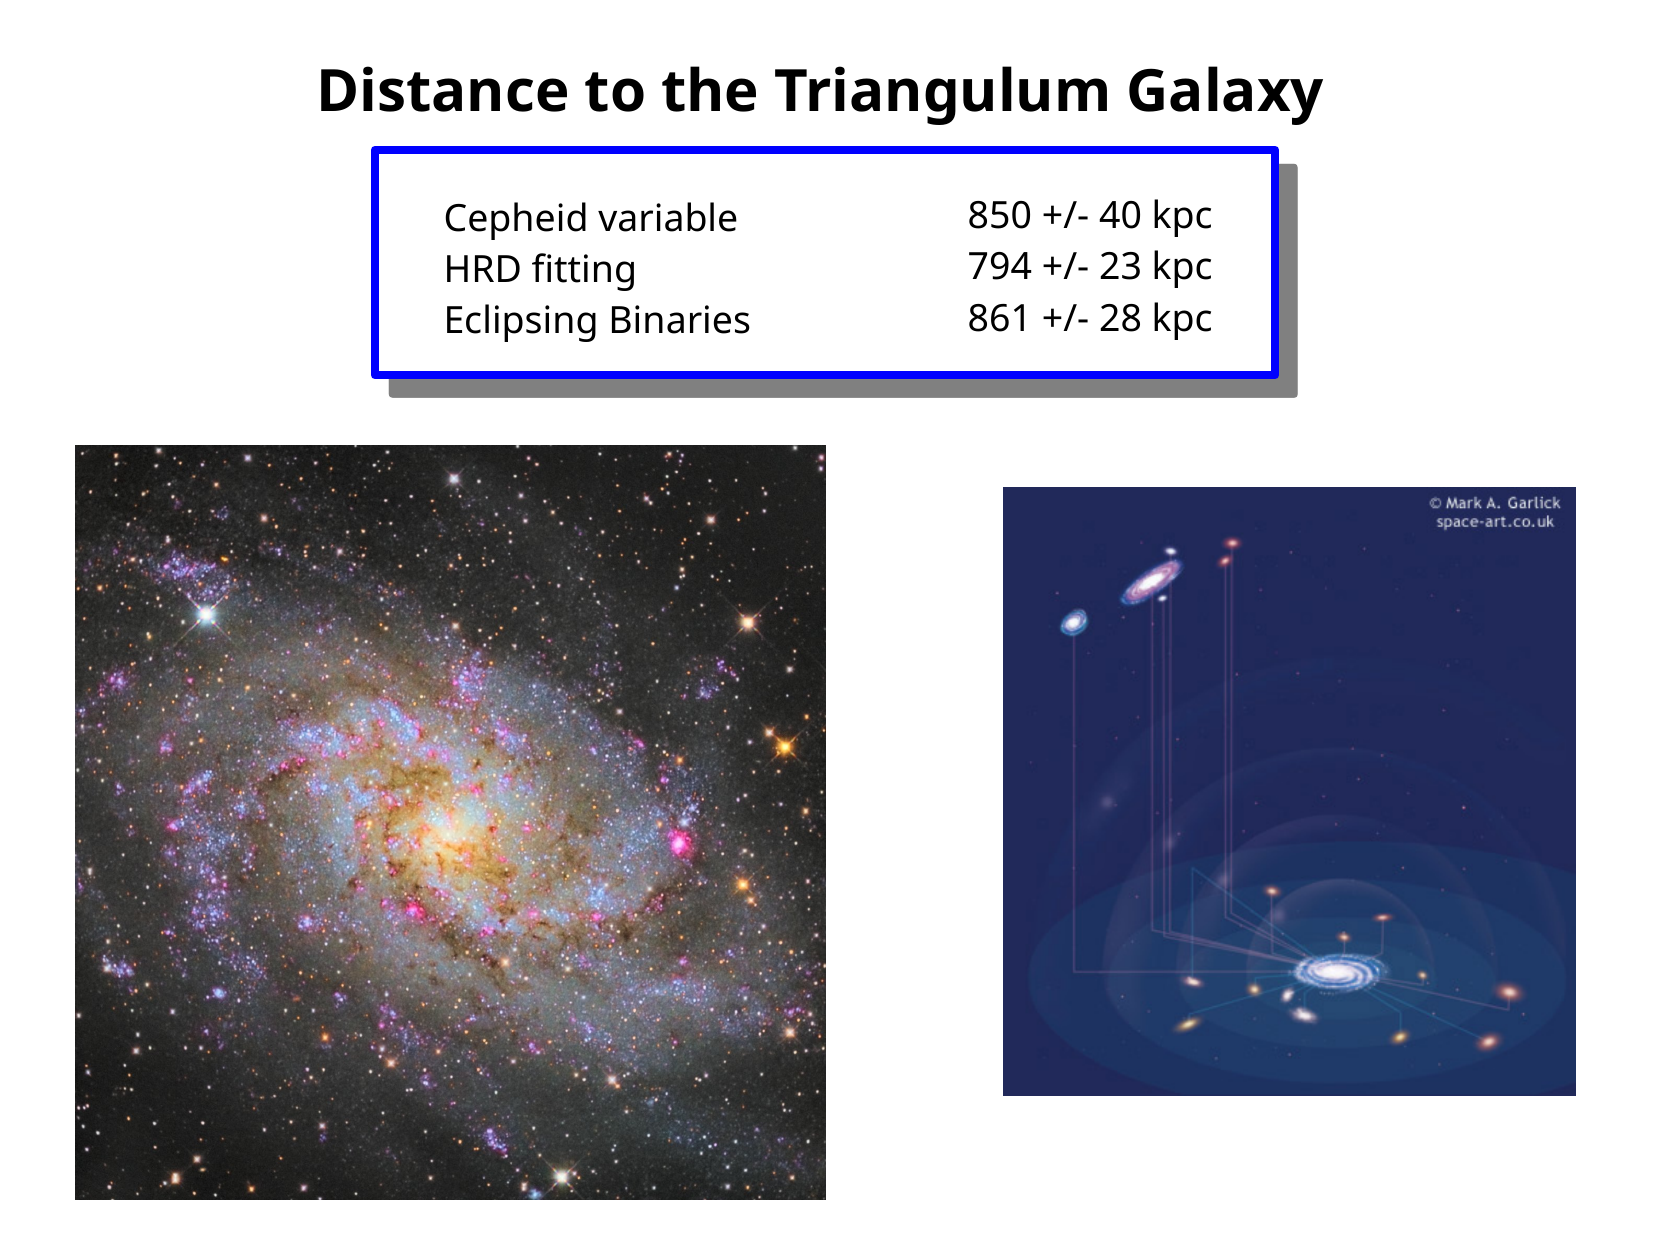

Distance to the Triangulum Galaxy
850 +/- 40 kpc
794 +/- 23 kpc
861 +/- 28 kpc
Cepheid variable
HRD fitting
Eclipsing Binaries